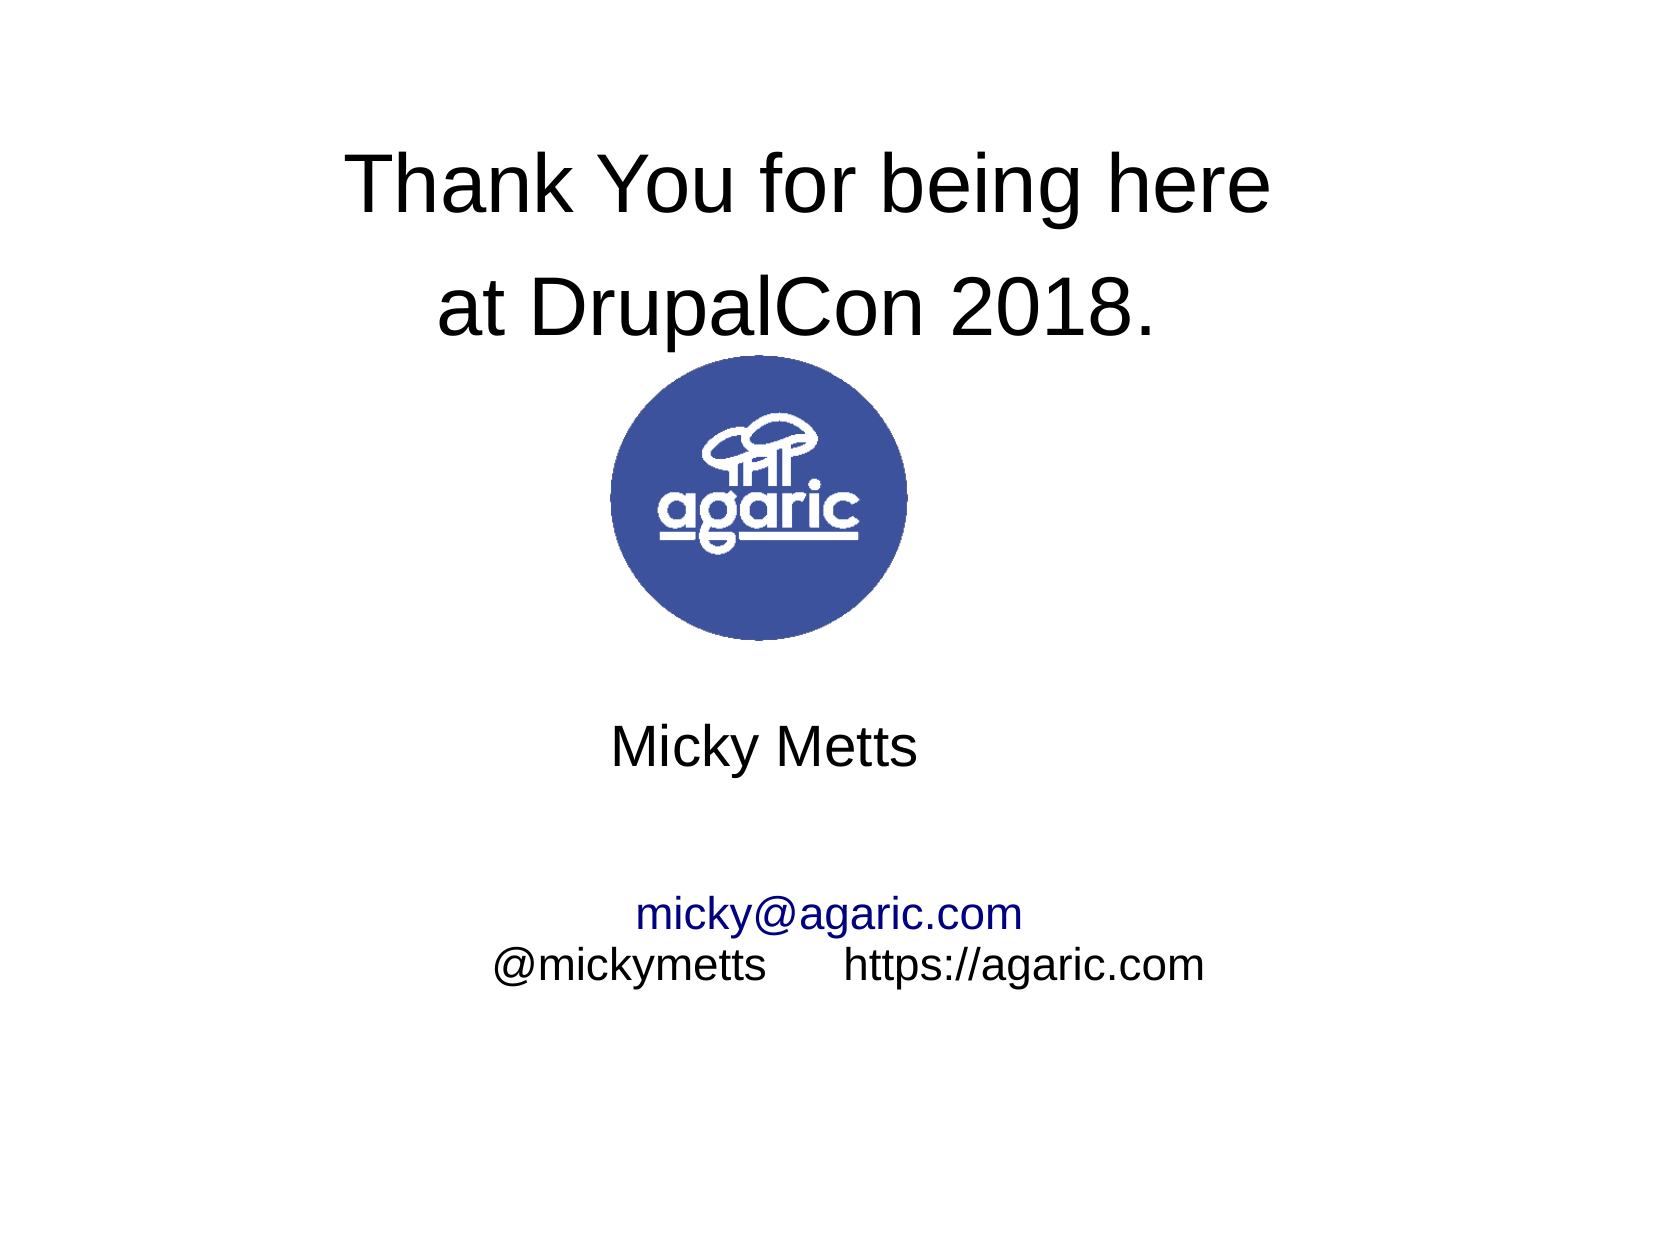

Thank You for being here
at DrupalCon 2018.
# Micky Metts
micky@agaric.com
@mickymetts https://agaric.com